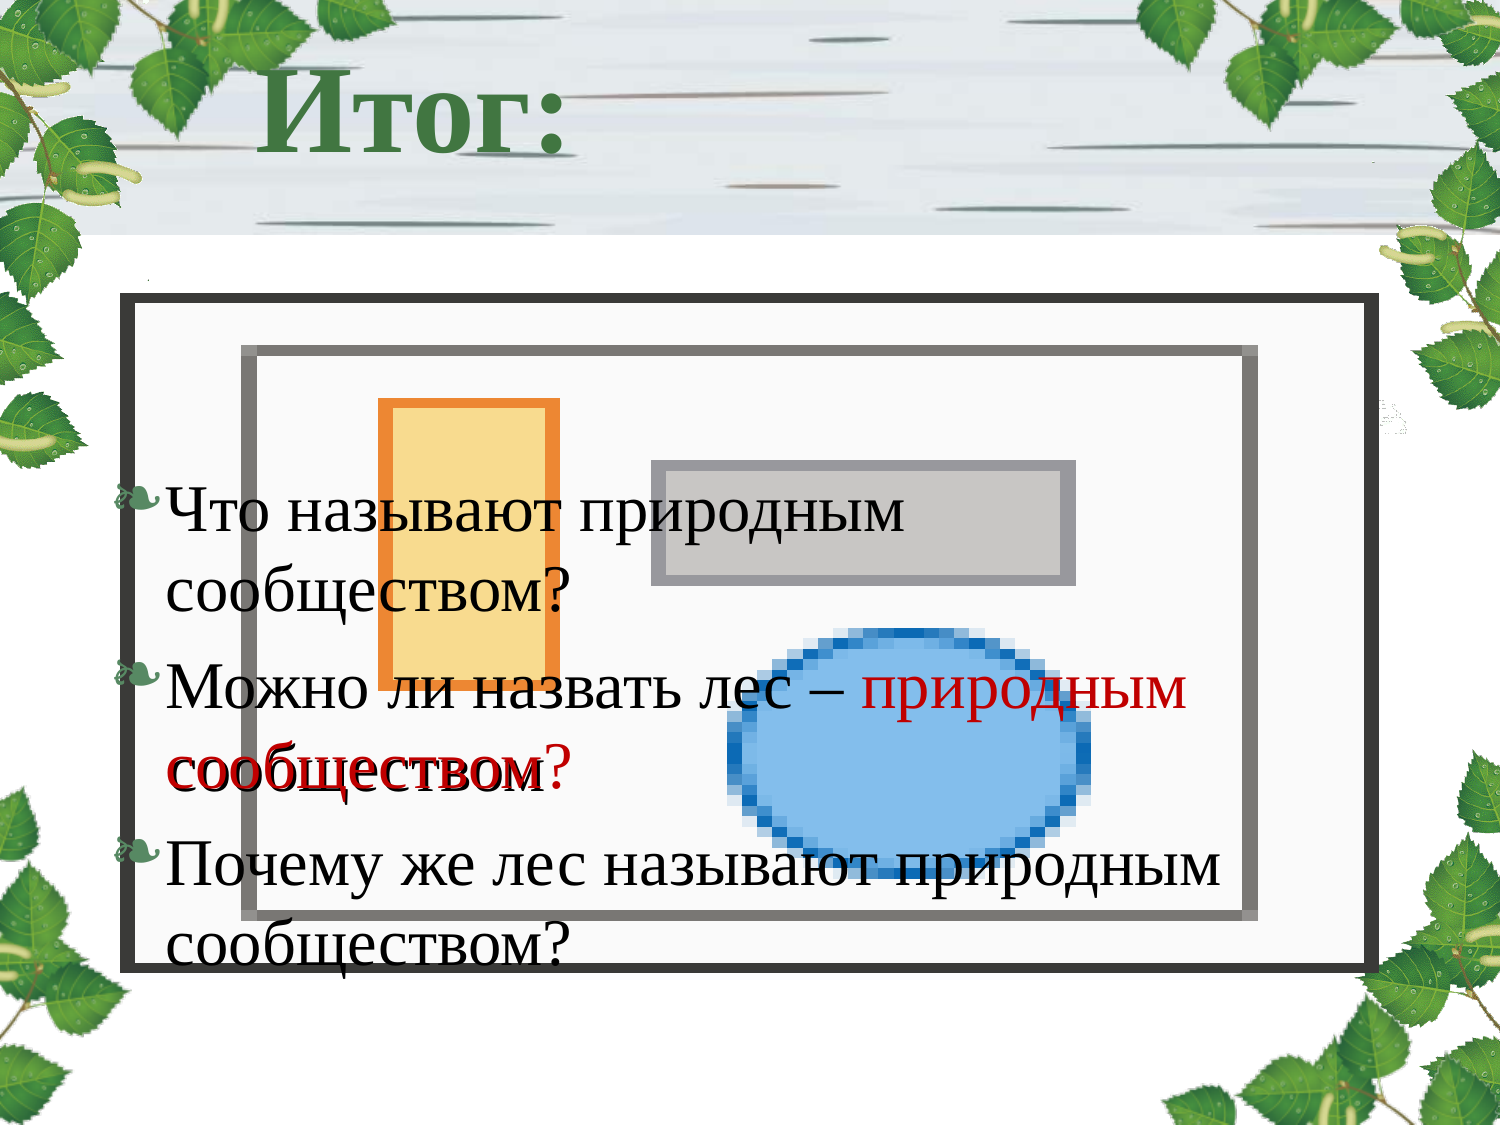

Итог:
#
Что называют природным сообществом?
Можно ли назвать лес – природным сообществом?
Почему же лес называют природным сообществом?